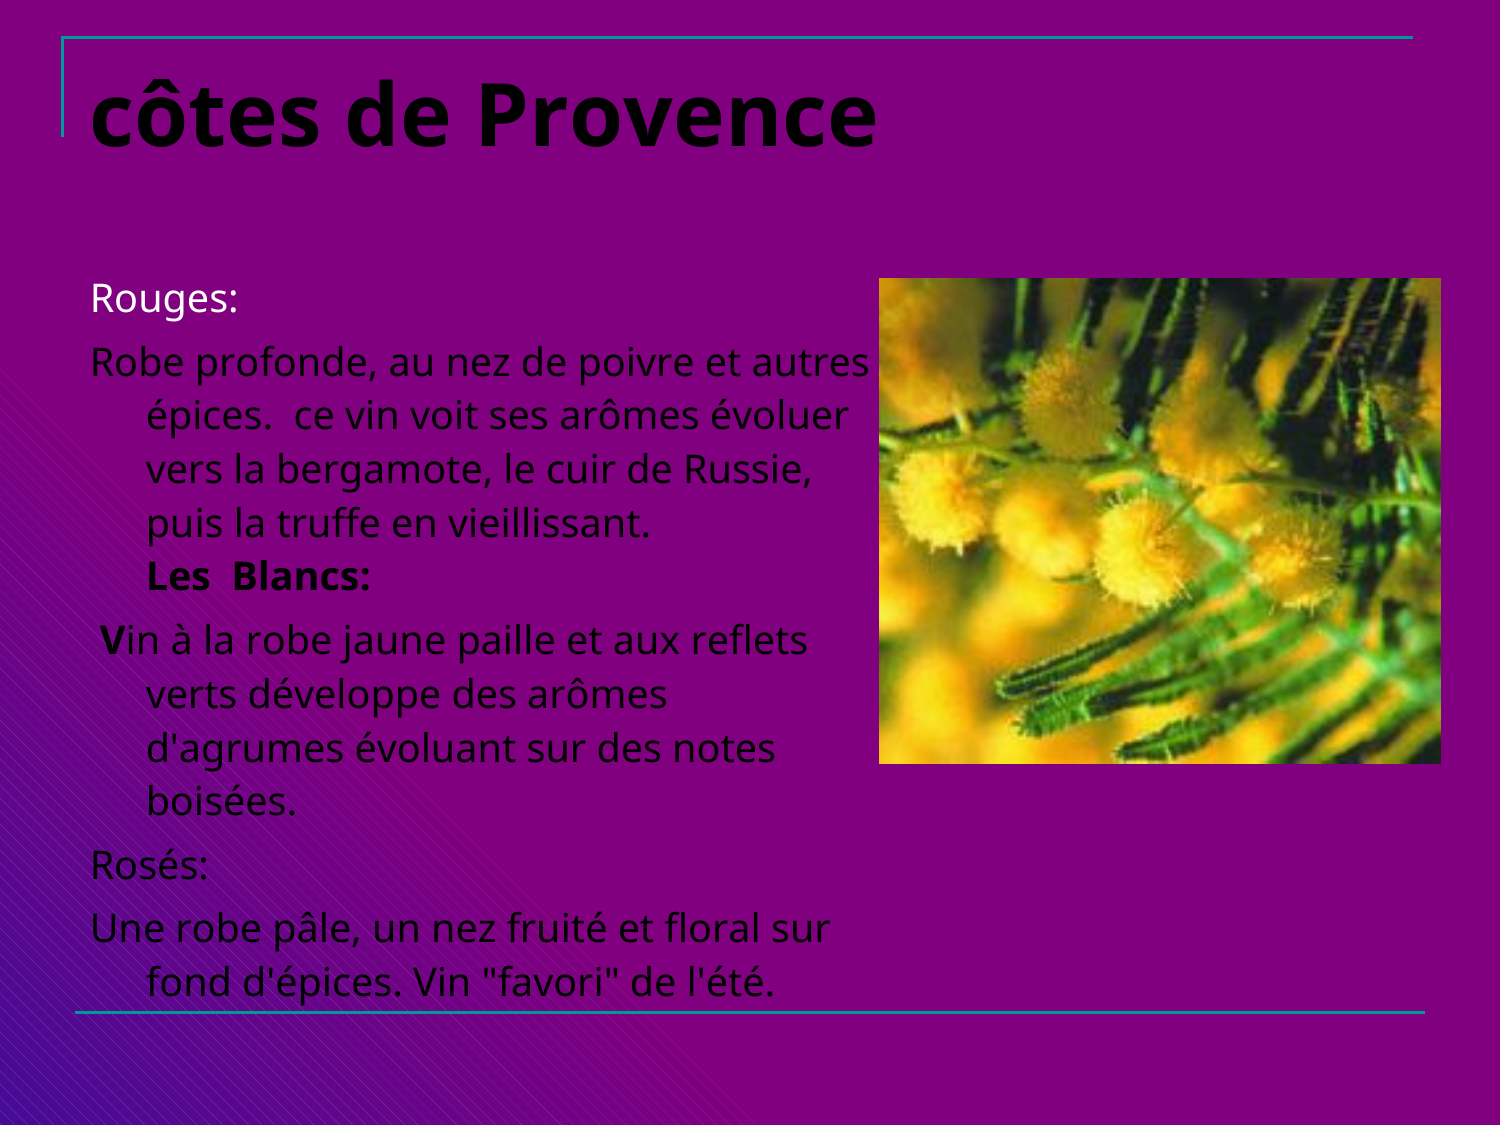

# côtes de Provence
Rouges:
Robe profonde, au nez de poivre et autres épices. ce vin voit ses arômes évoluer vers la bergamote, le cuir de Russie, puis la truffe en vieillissant.
Les Blancs:
 Vin à la robe jaune paille et aux reflets verts développe des arômes d'agrumes évoluant sur des notes boisées.
Rosés:
Une robe pâle, un nez fruité et floral sur fond d'épices. Vin "favori" de l'été.